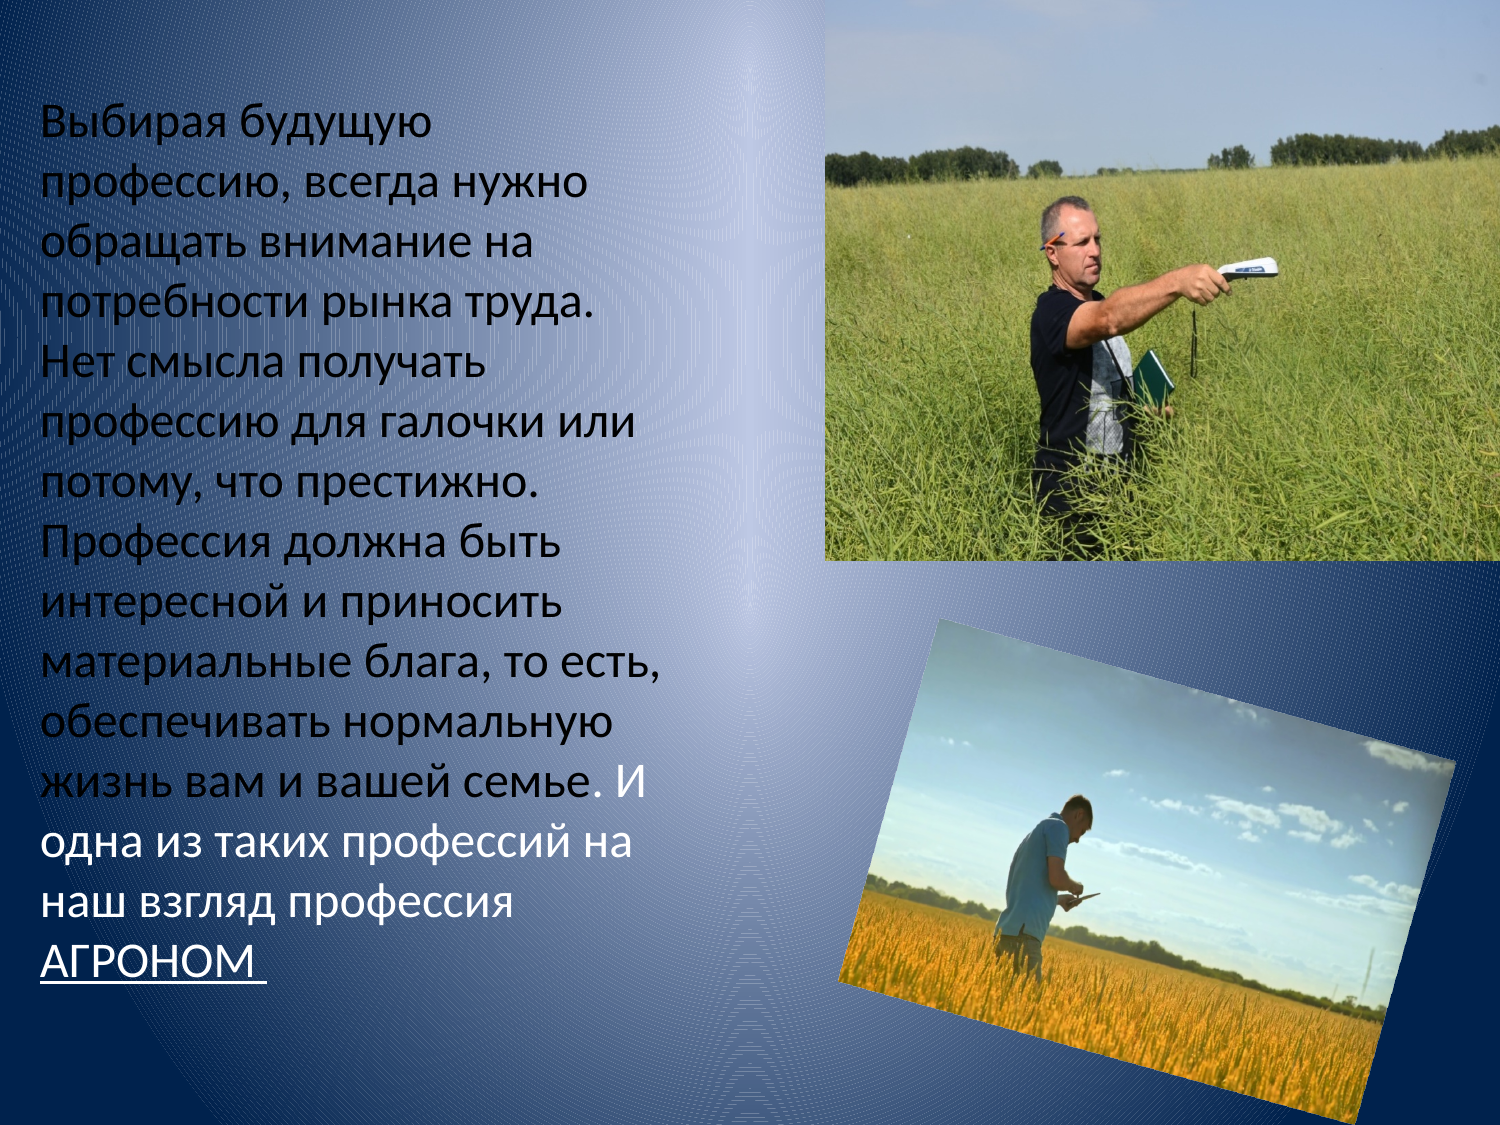

Выбирая будущую профессию, всегда нужно обращать внимание на потребности рынка труда. Нет смысла получать профессию для галочки или потому, что престижно. Профессия должна быть интересной и приносить материальные блага, то есть, обеспечивать нормальную жизнь вам и вашей семье. И одна из таких профессий на наш взгляд профессия АГРОНОМ